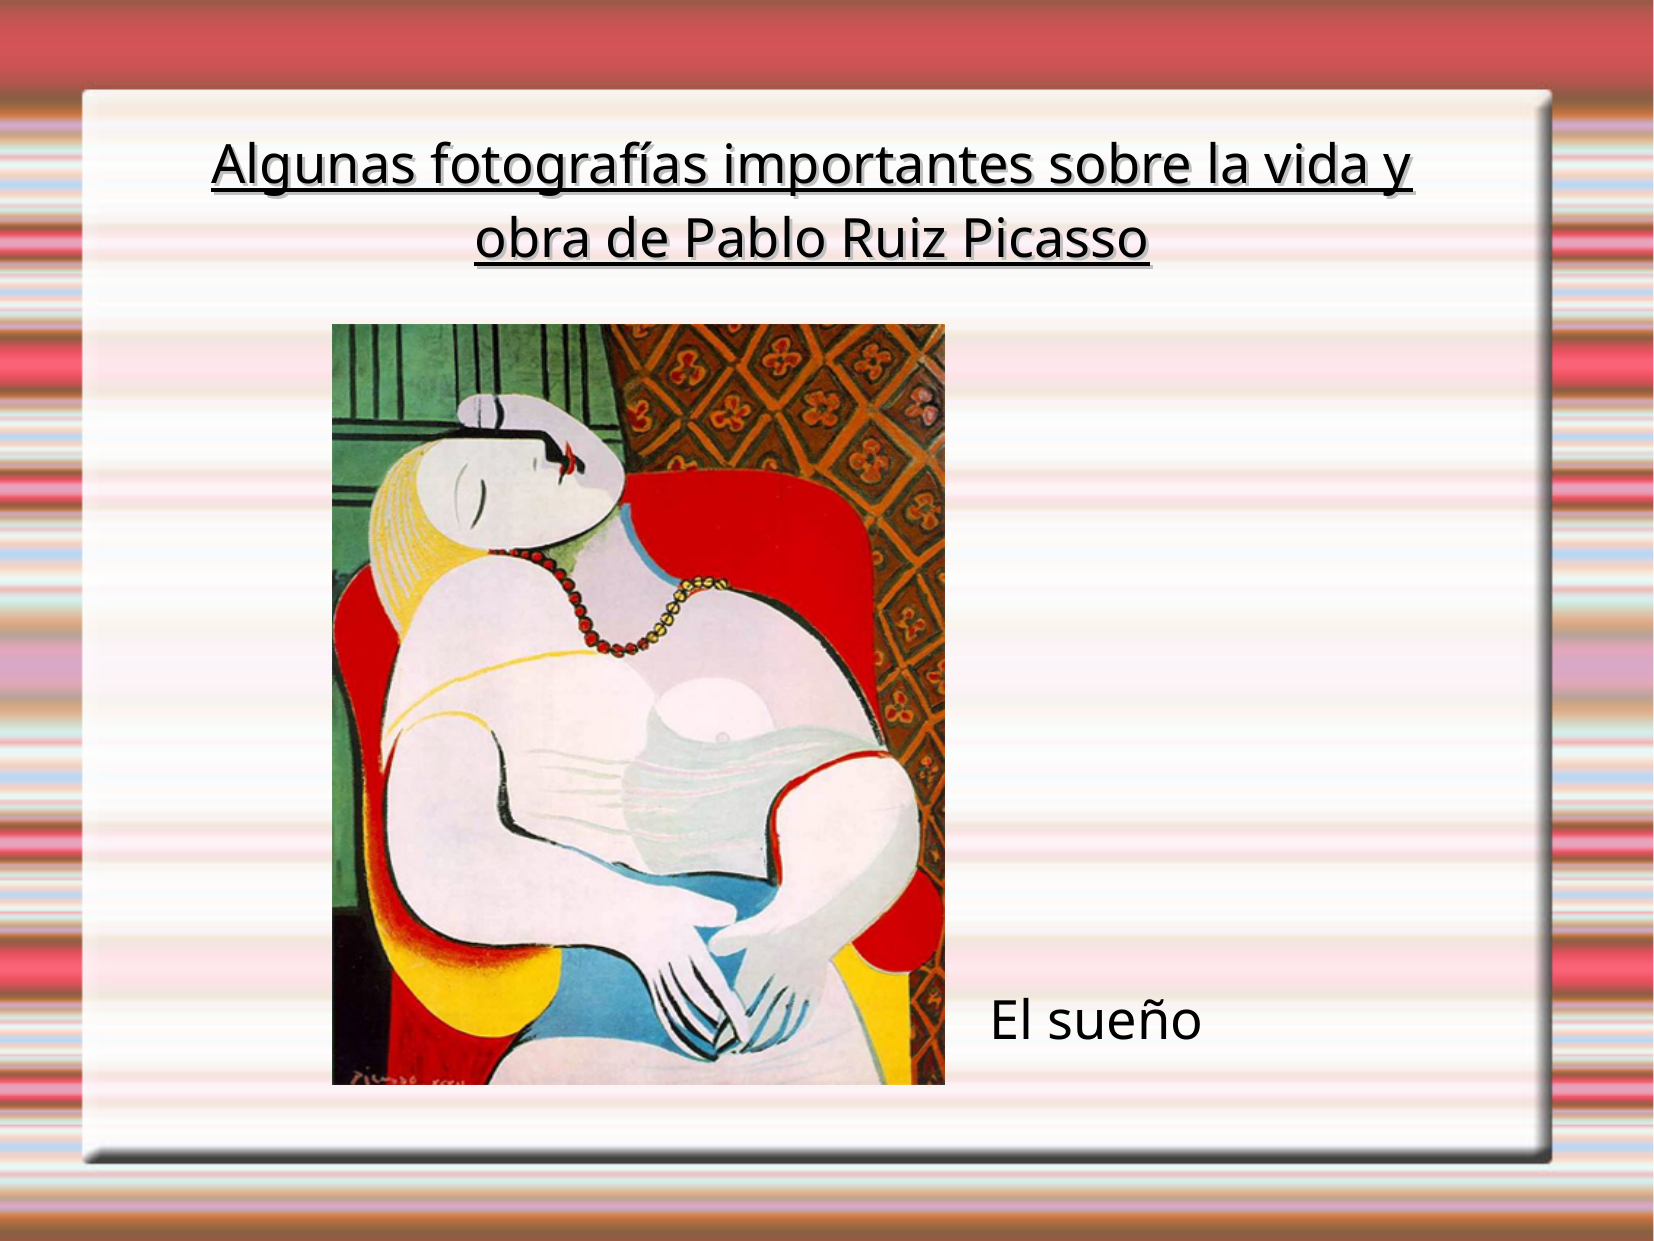

Algunas fotografías importantes sobre la vida y obra de Pablo Ruiz Picasso
El sueño